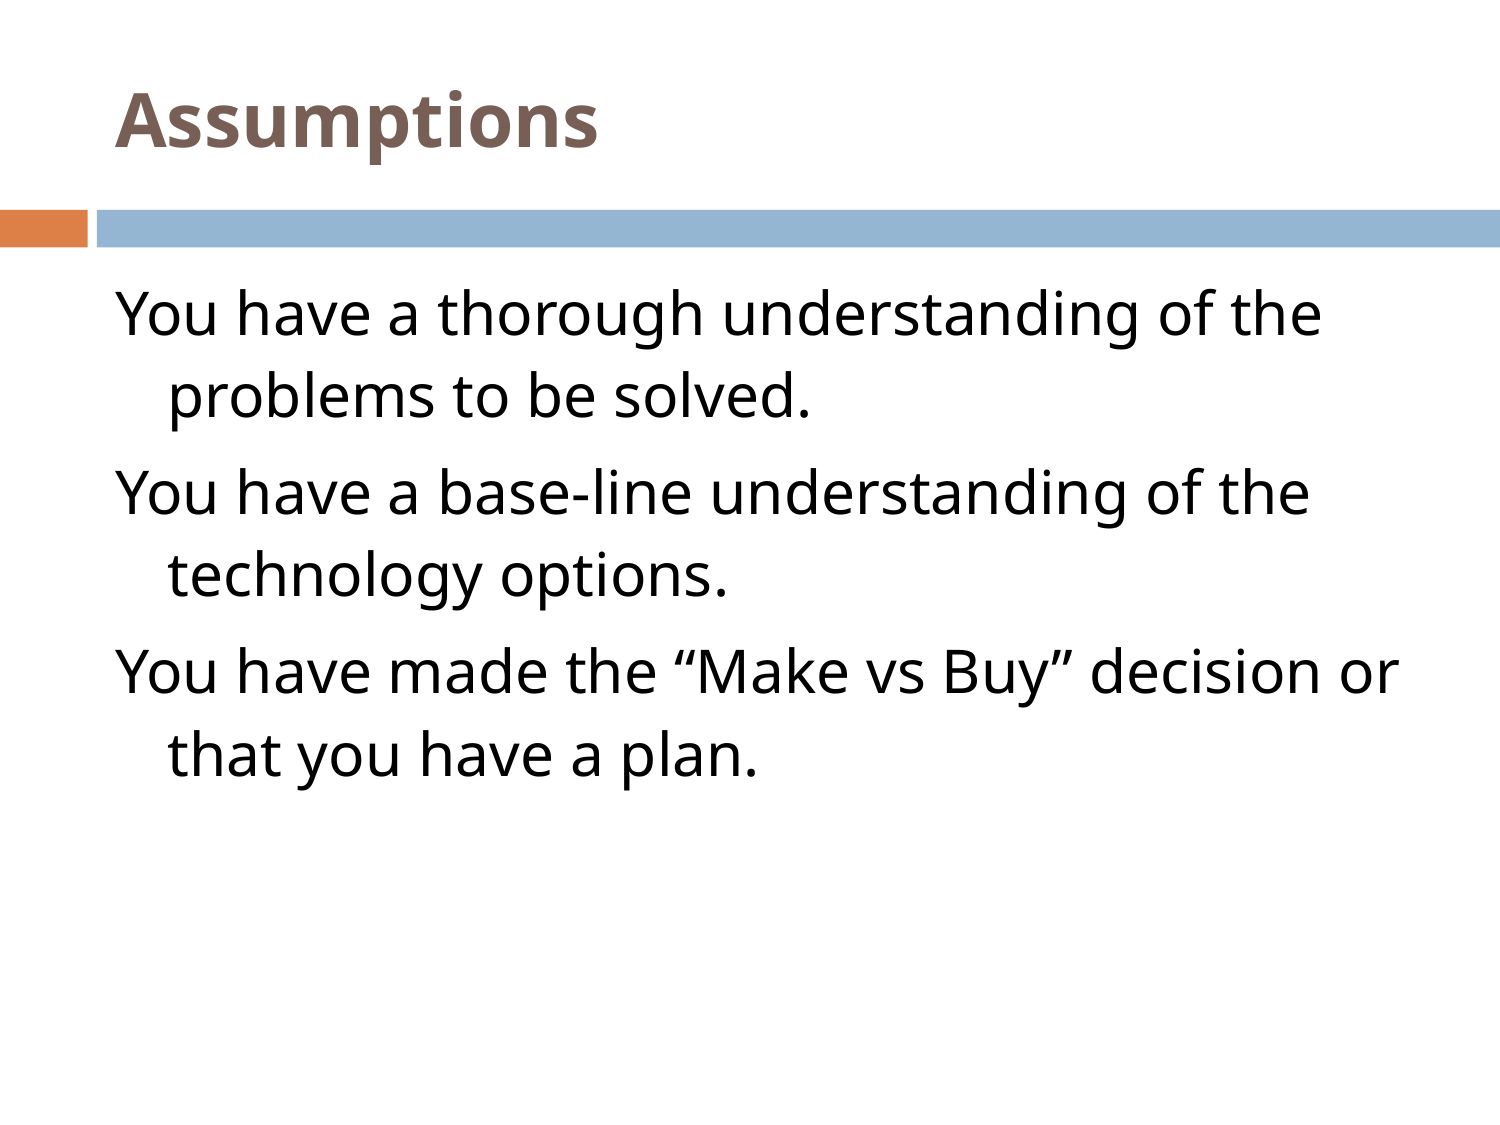

# Assumptions
You have a thorough understanding of the problems to be solved.
You have a base-line understanding of the technology options.
You have made the “Make vs Buy” decision or that you have a plan.